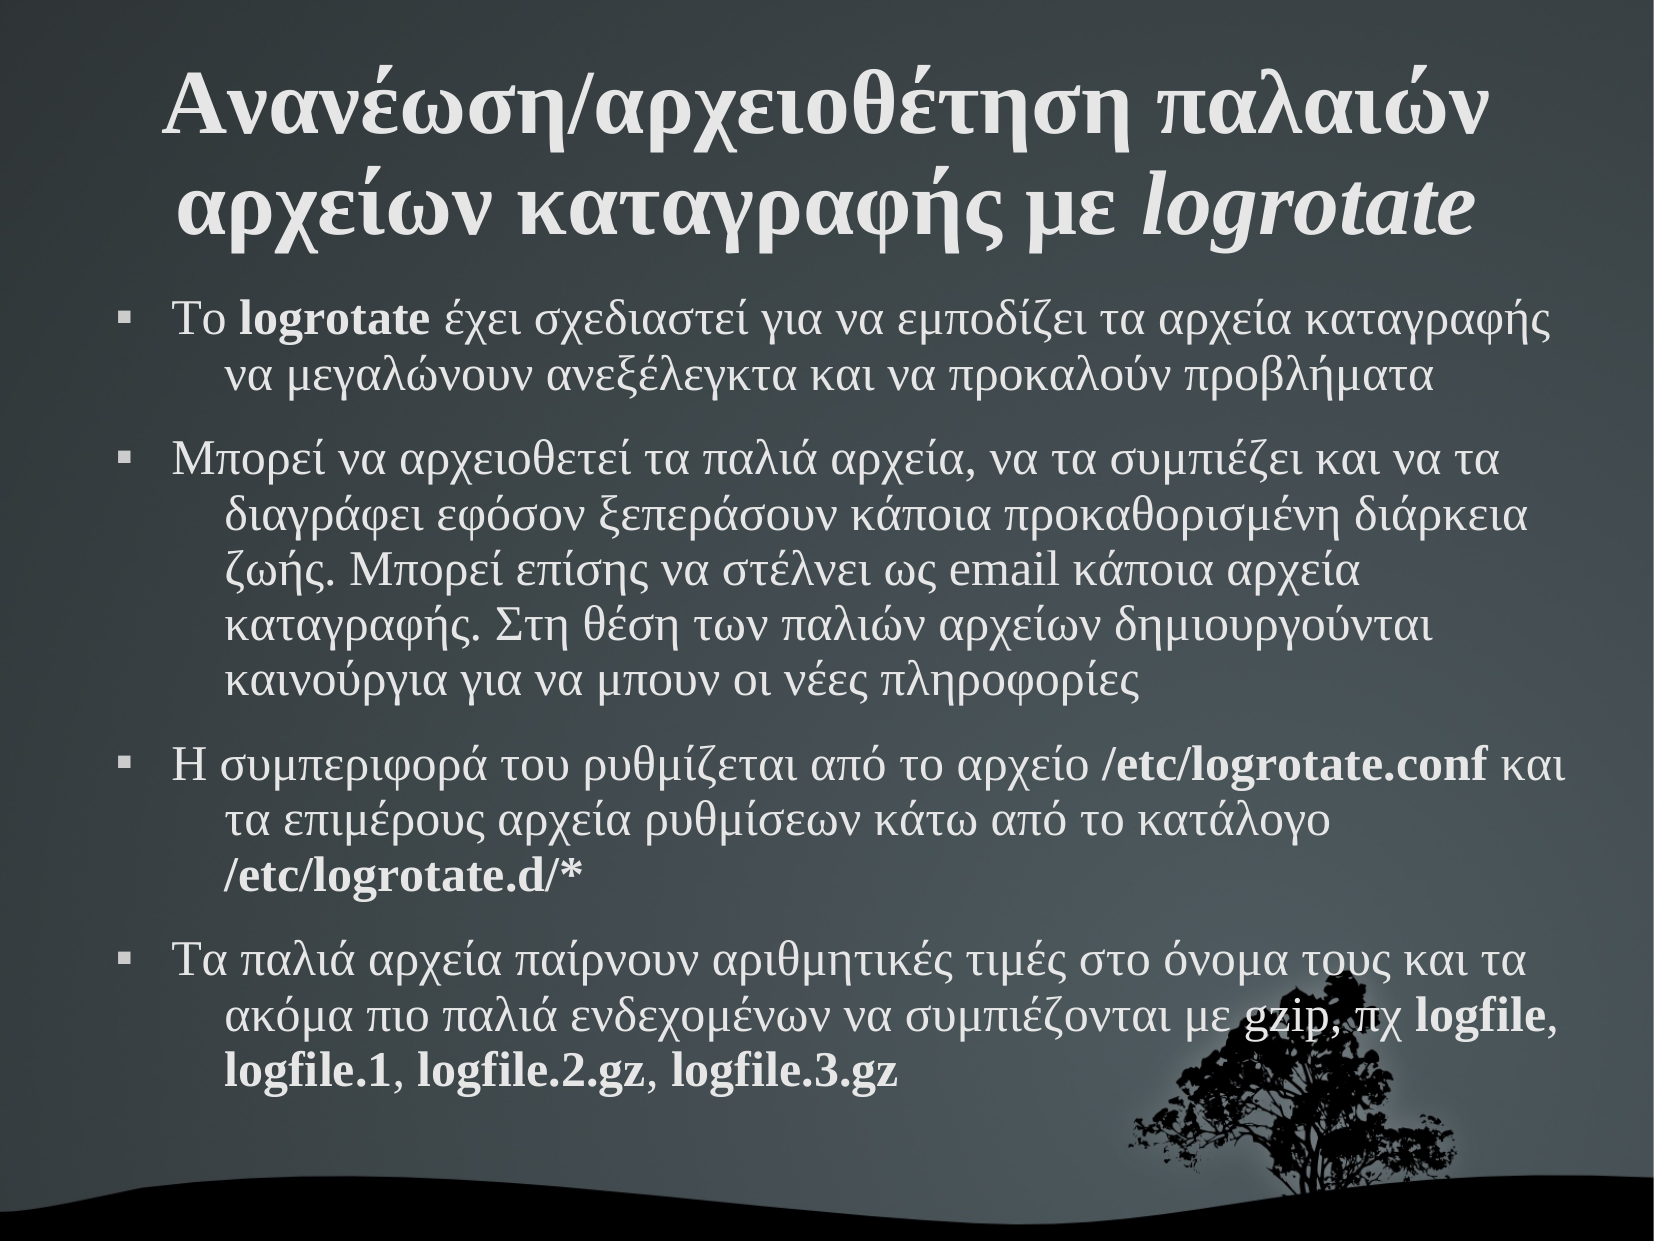

# Ανανέωση/αρχειοθέτηση παλαιών αρχείων καταγραφής με logrotate
Το logrotate έχει σχεδιαστεί για να εμποδίζει τα αρχεία καταγραφής να μεγαλώνουν ανεξέλεγκτα και να προκαλούν προβλήματα
Μπορεί να αρχειοθετεί τα παλιά αρχεία, να τα συμπιέζει και να τα διαγράφει εφόσον ξεπεράσουν κάποια προκαθορισμένη διάρκεια ζωής. Μπορεί επίσης να στέλνει ως email κάποια αρχεία καταγραφής. Στη θέση των παλιών αρχείων δημιουργούνται καινούργια για να μπουν οι νέες πληροφορίες
Η συμπεριφορά του ρυθμίζεται από το αρχείο /etc/logrotate.conf και τα επιμέρους αρχεία ρυθμίσεων κάτω από το κατάλογο /etc/logrotate.d/*
Τα παλιά αρχεία παίρνουν αριθμητικές τιμές στο όνομα τους και τα ακόμα πιο παλιά ενδεχομένων να συμπιέζονται με gzip, πχ logfile, logfile.1, logfile.2.gz, logfile.3.gz